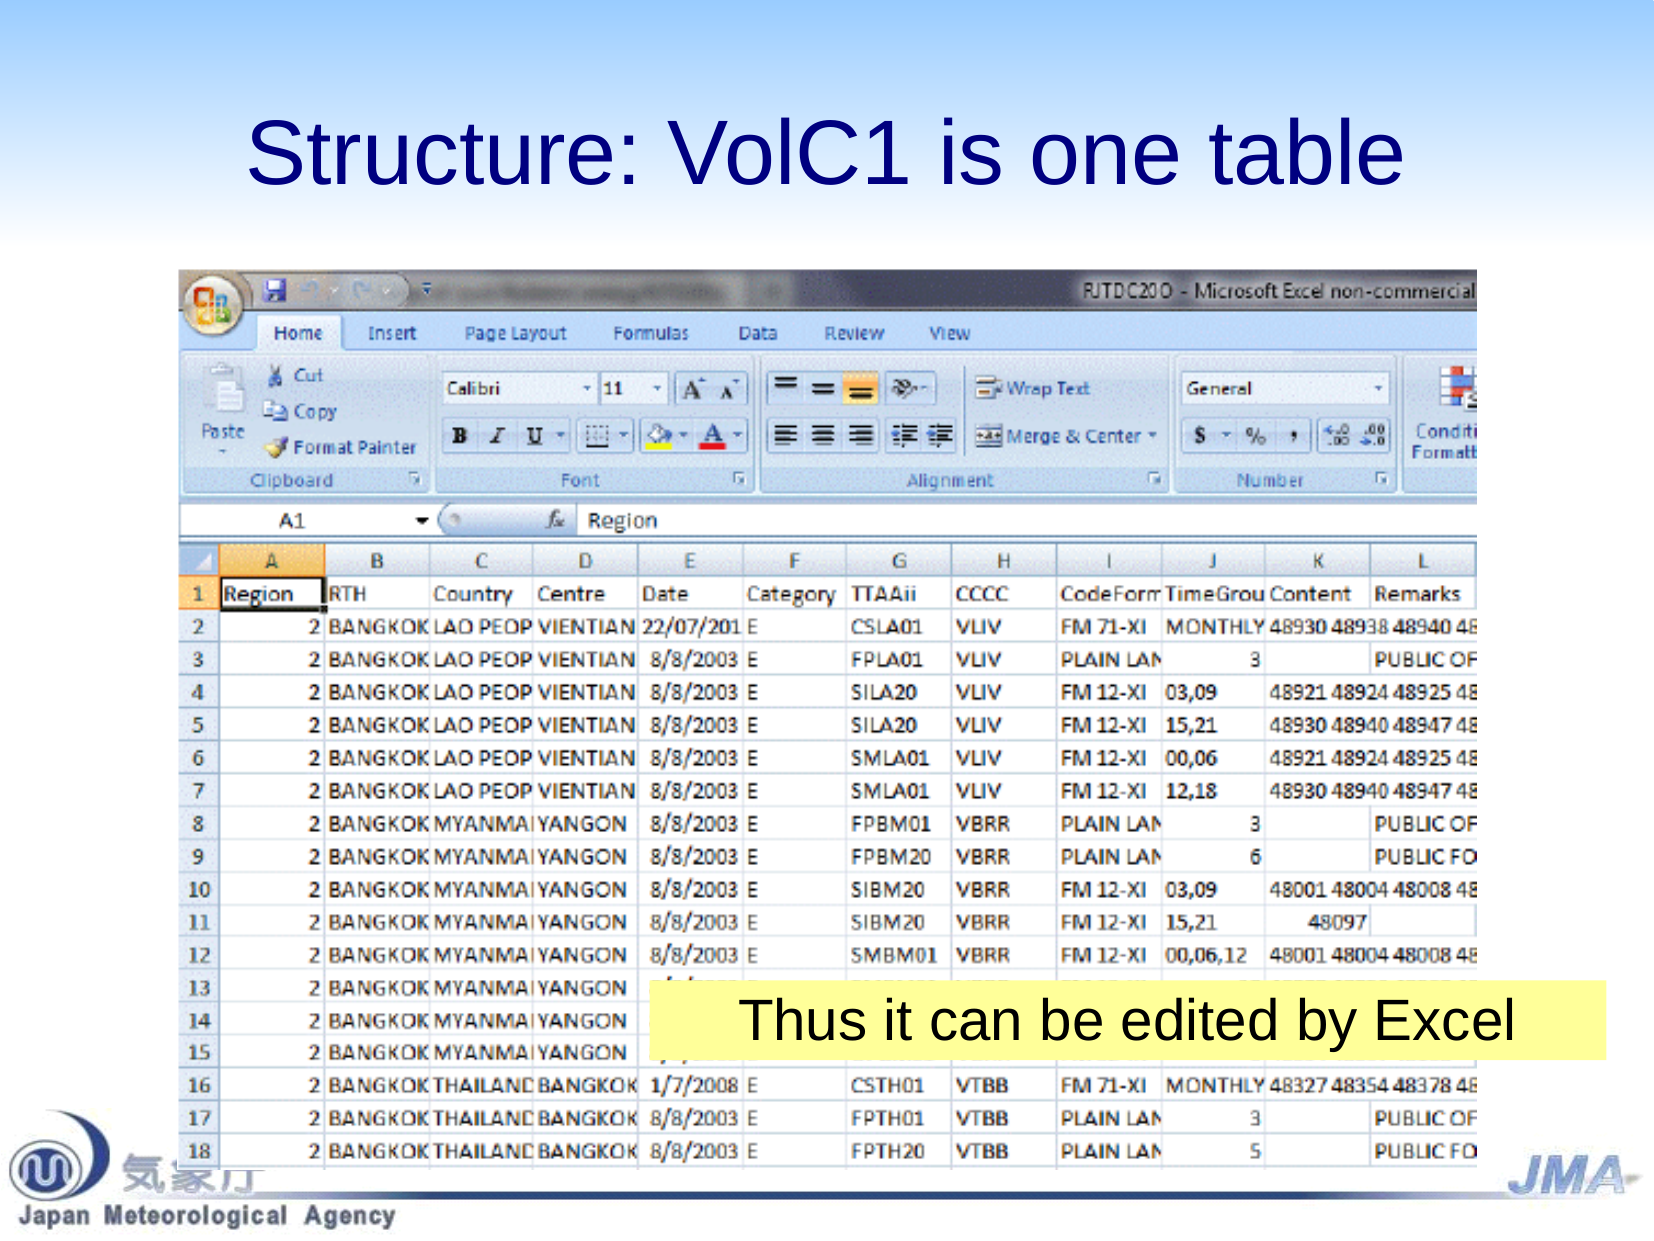

# Structure: VolC1 is one table
Thus it can be edited by Excel